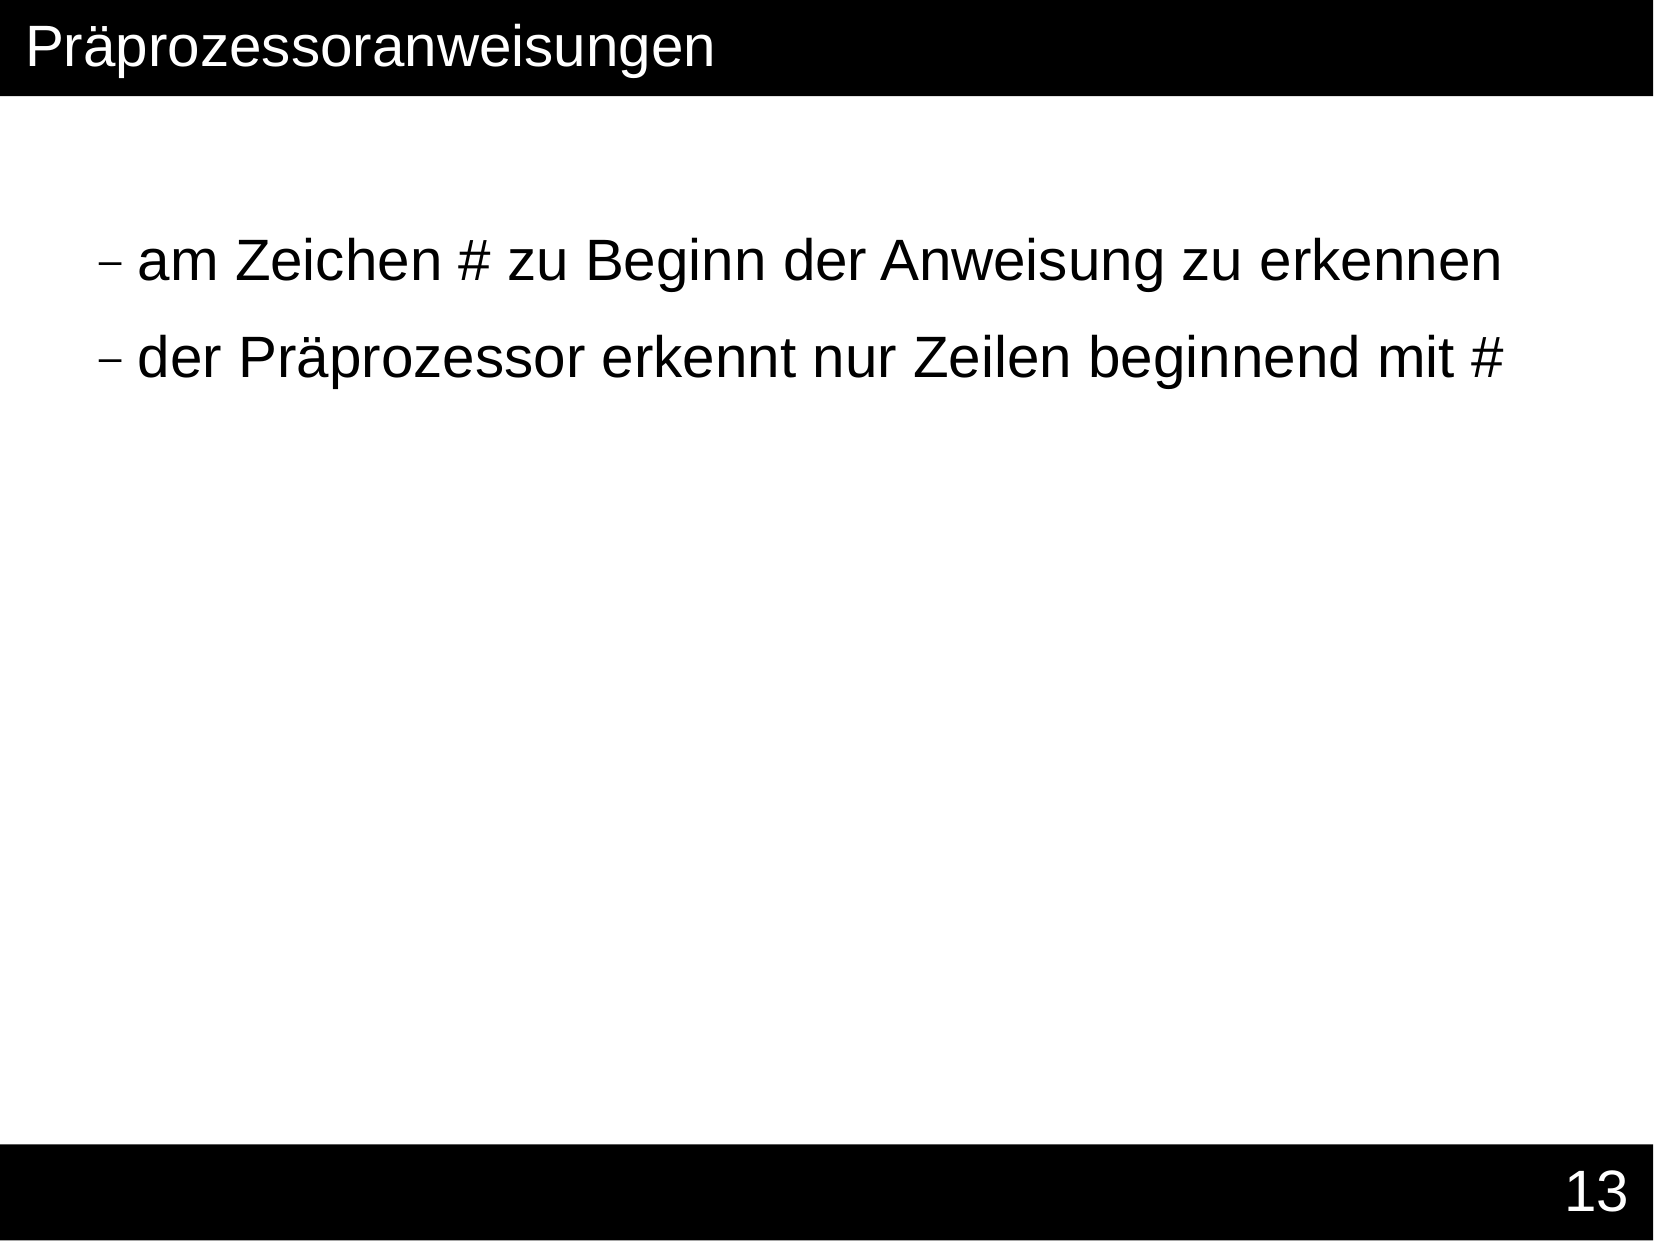

Präprozessoranweisungen
 am Zeichen # zu Beginn der Anweisung zu erkennen
 der Präprozessor erkennt nur Zeilen beginnend mit #
13